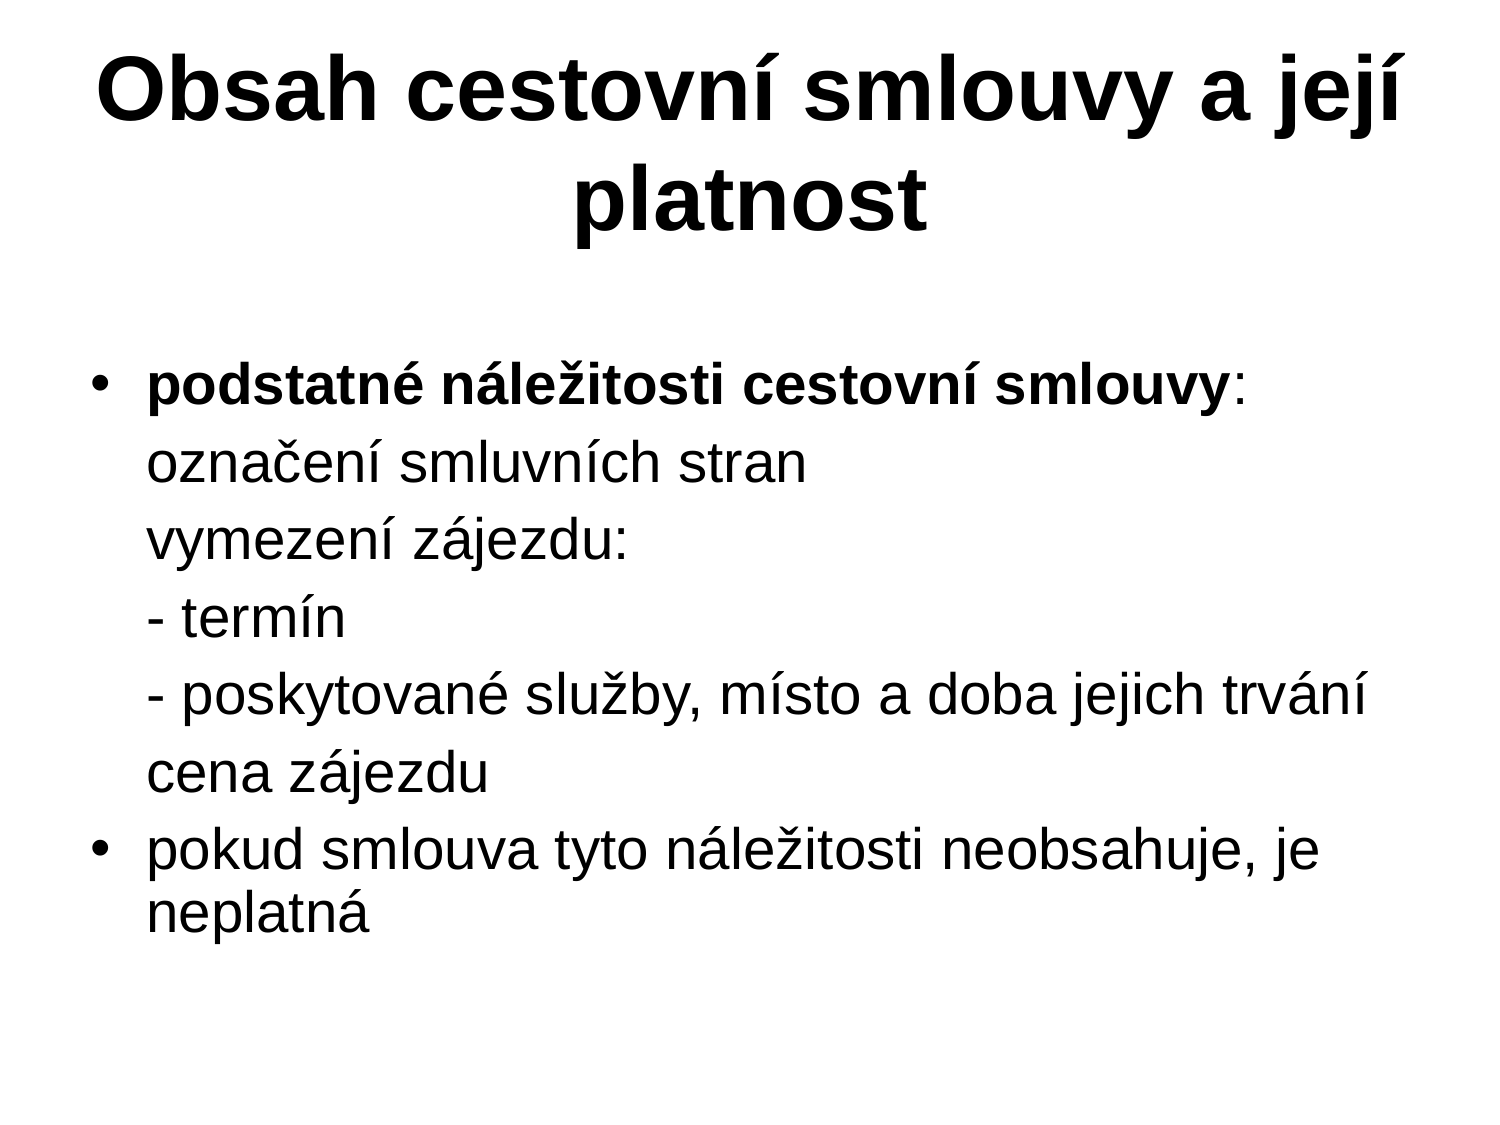

# Obsah cestovní smlouvy a její platnost
podstatné náležitosti cestovní smlouvy:
	označení smluvních stran
	vymezení zájezdu:
	- termín
	- poskytované služby, místo a doba jejich trvání
	cena zájezdu
pokud smlouva tyto náležitosti neobsahuje, je neplatná